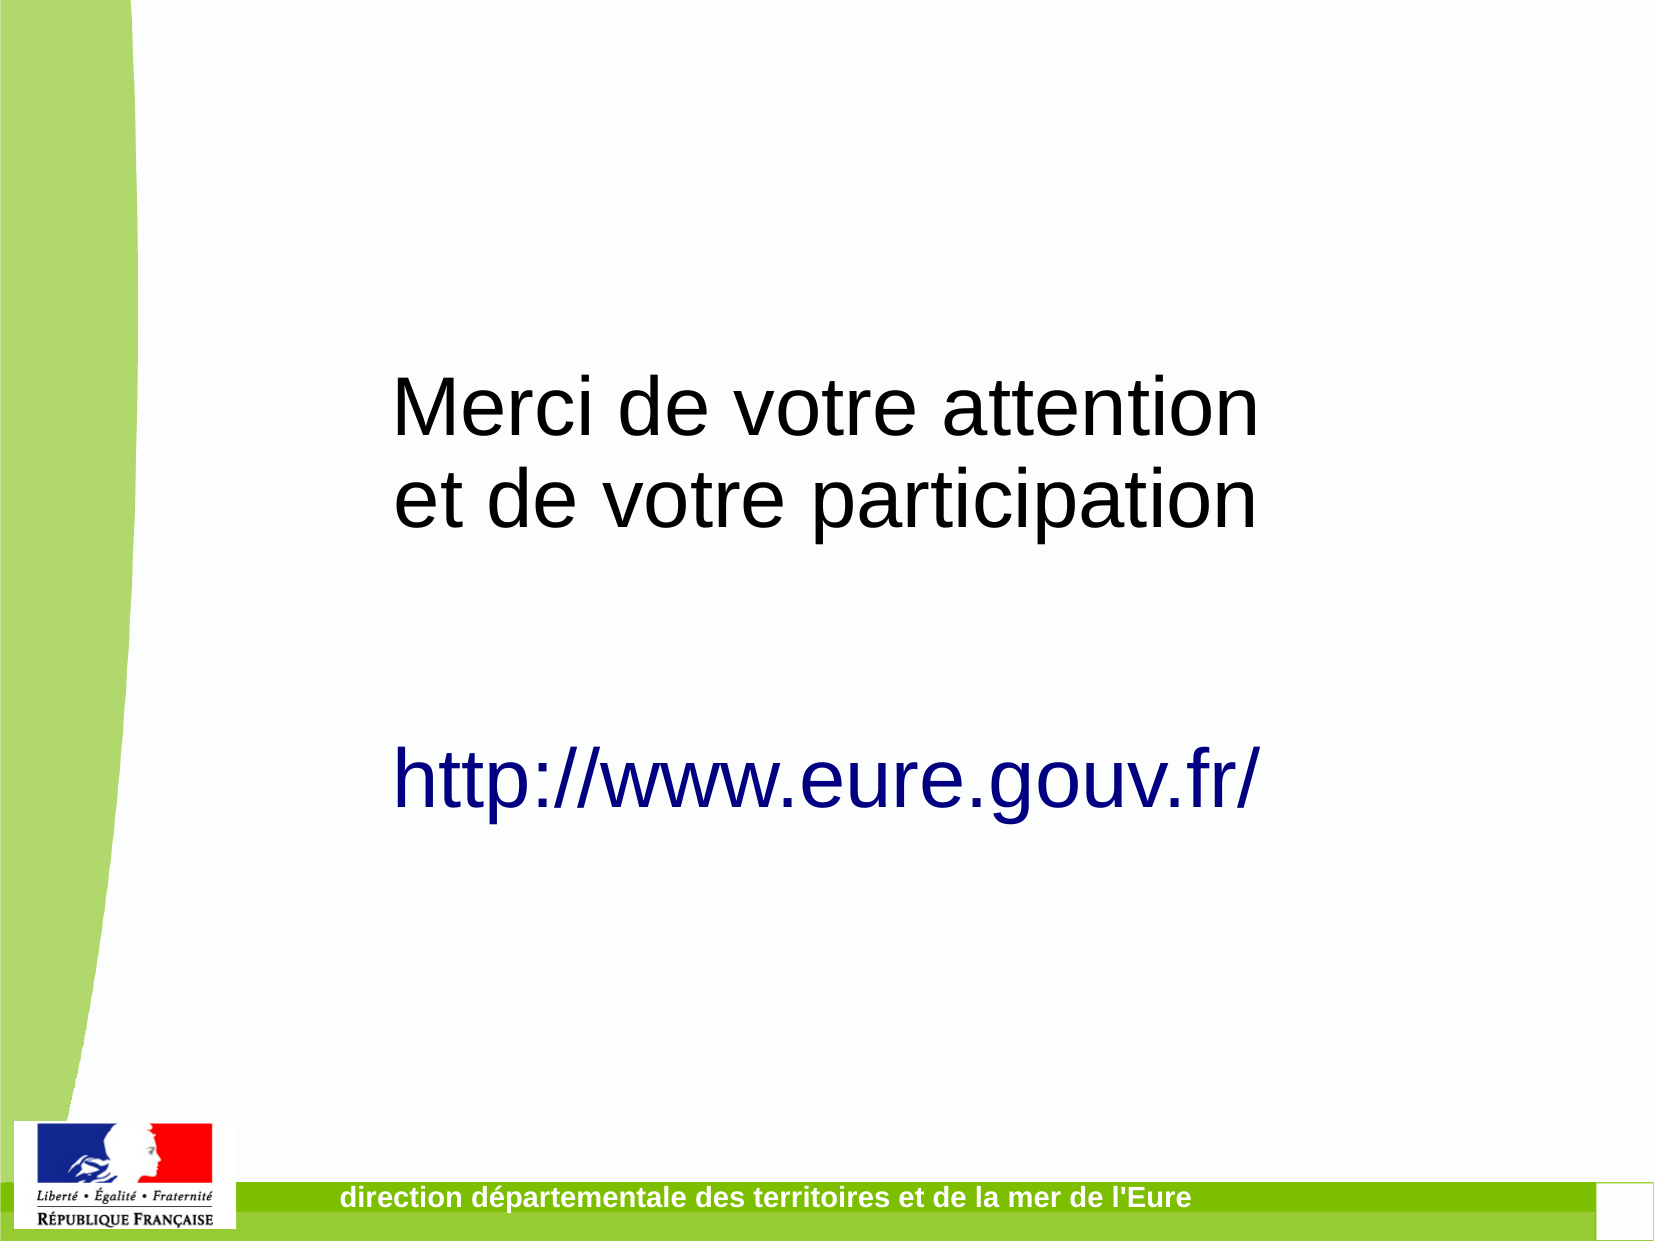

# Merci de votre attention
et de votre participation
http://www.eure.gouv.fr/